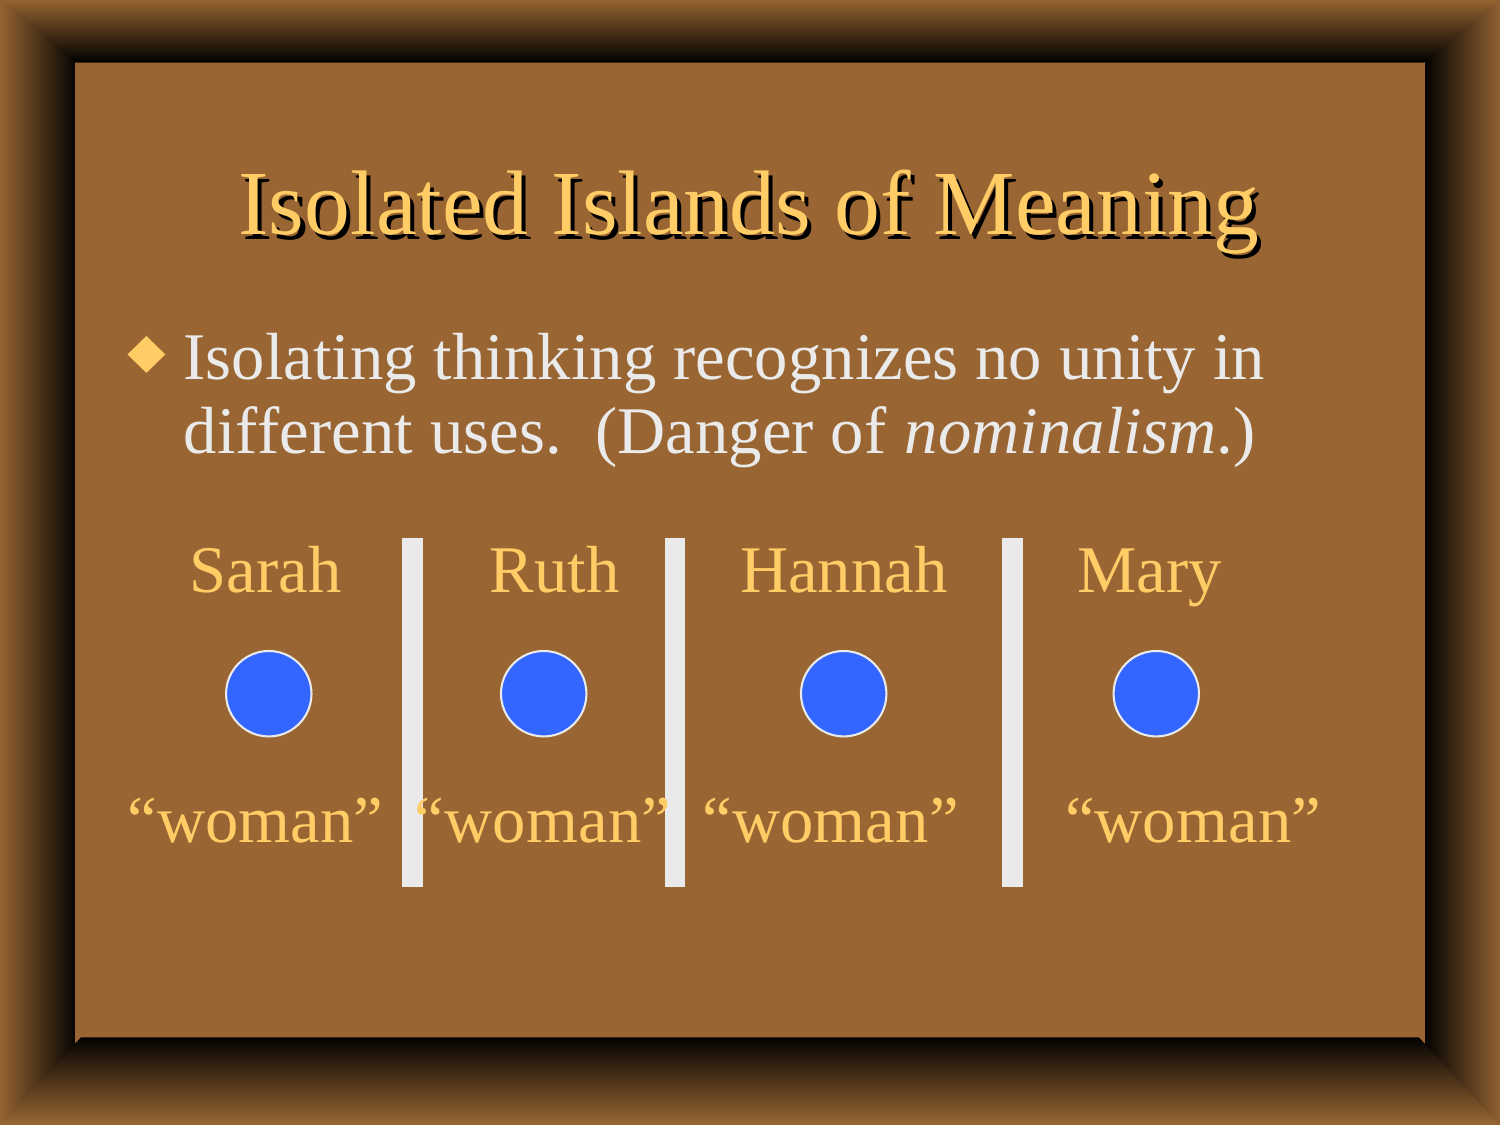

# Isolated Islands of Meaning
Isolating thinking recognizes no unity in different uses. (Danger of nominalism.)
Sarah
Ruth
Hannah
Mary
“woman”
“woman”
“woman”
“woman”